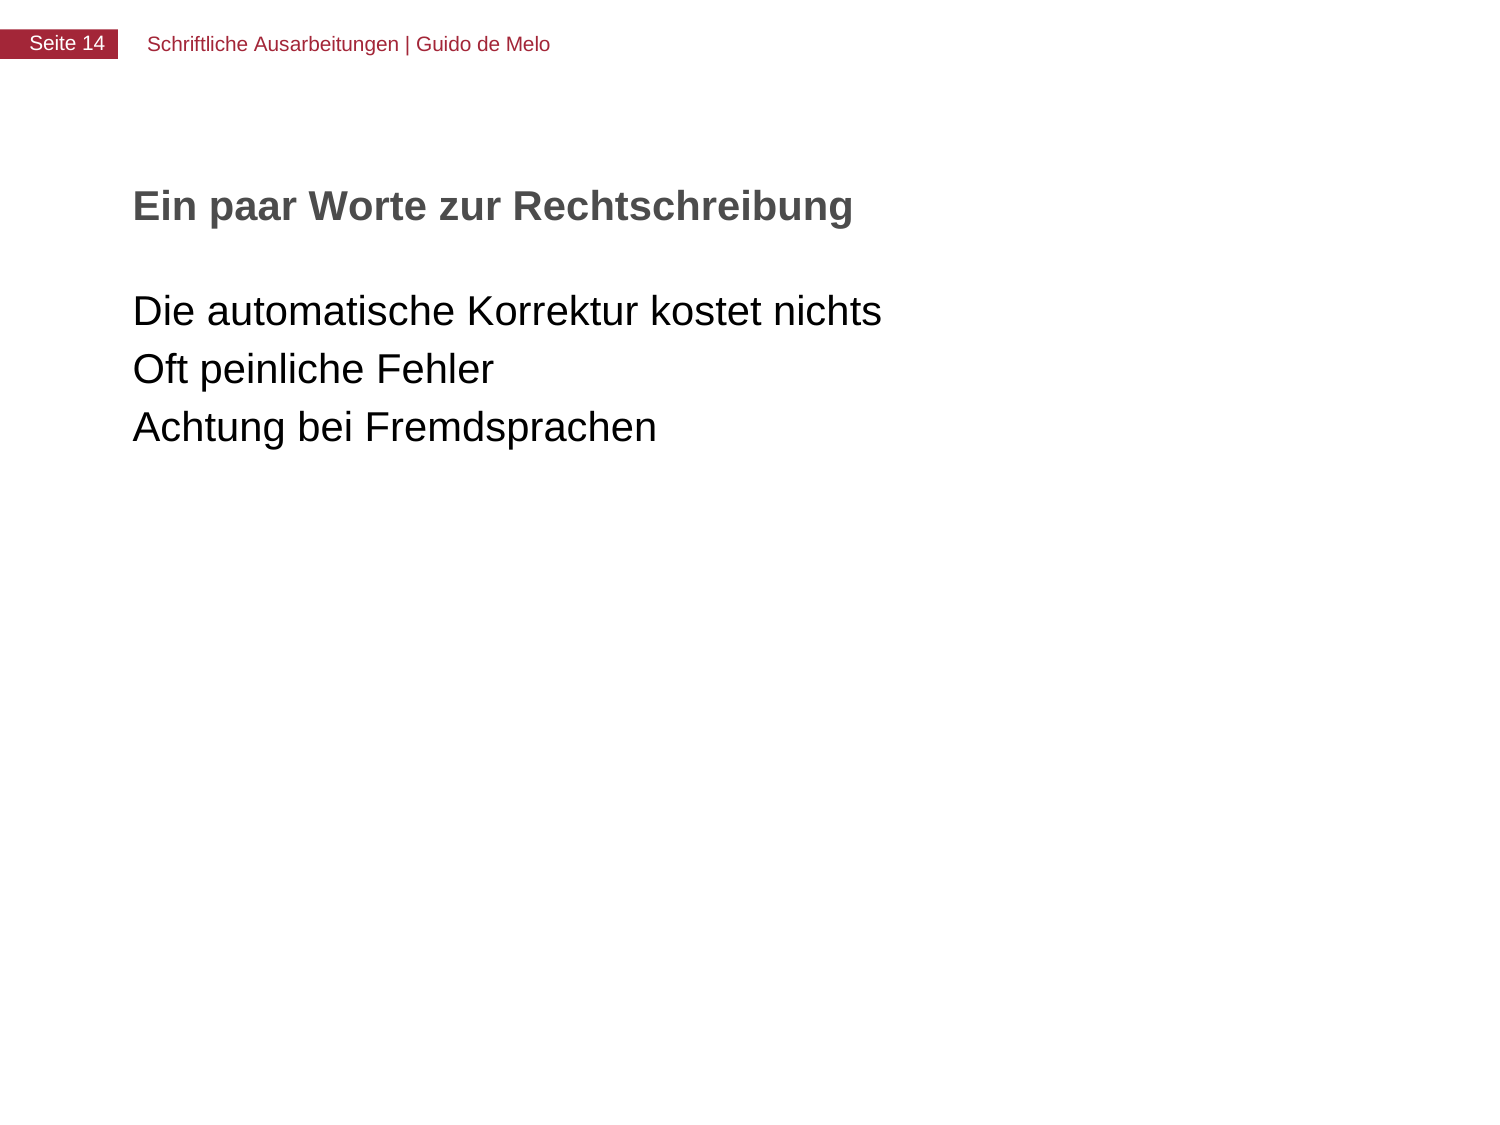

# Ein paar Worte zur Rechtschreibung
Die automatische Korrektur kostet nichts
Oft peinliche Fehler
Achtung bei Fremdsprachen